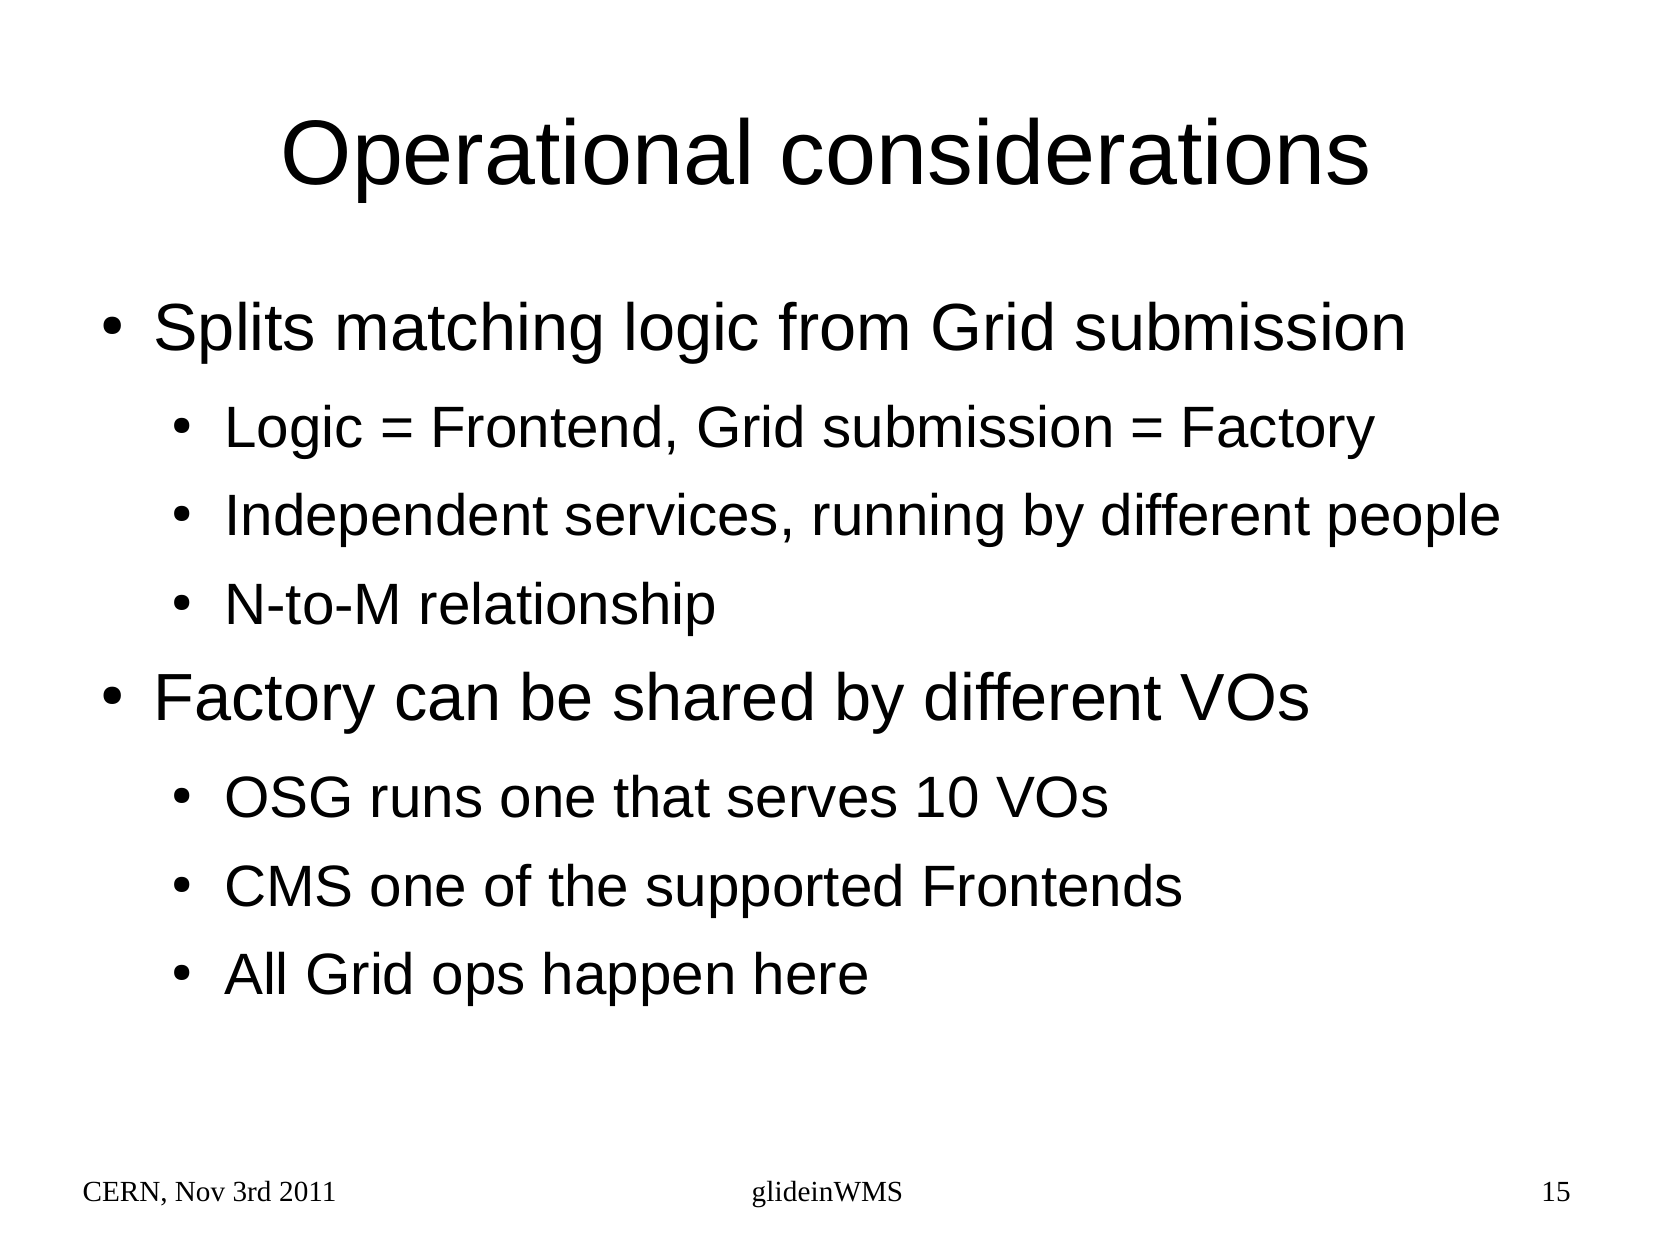

# Operational considerations
Splits matching logic from Grid submission
Logic = Frontend, Grid submission = Factory
Independent services, running by different people
N-to-M relationship
Factory can be shared by different VOs
OSG runs one that serves 10 VOs
CMS one of the supported Frontends
All Grid ops happen here
CERN, Nov 3rd 2011
glideinWMS
15